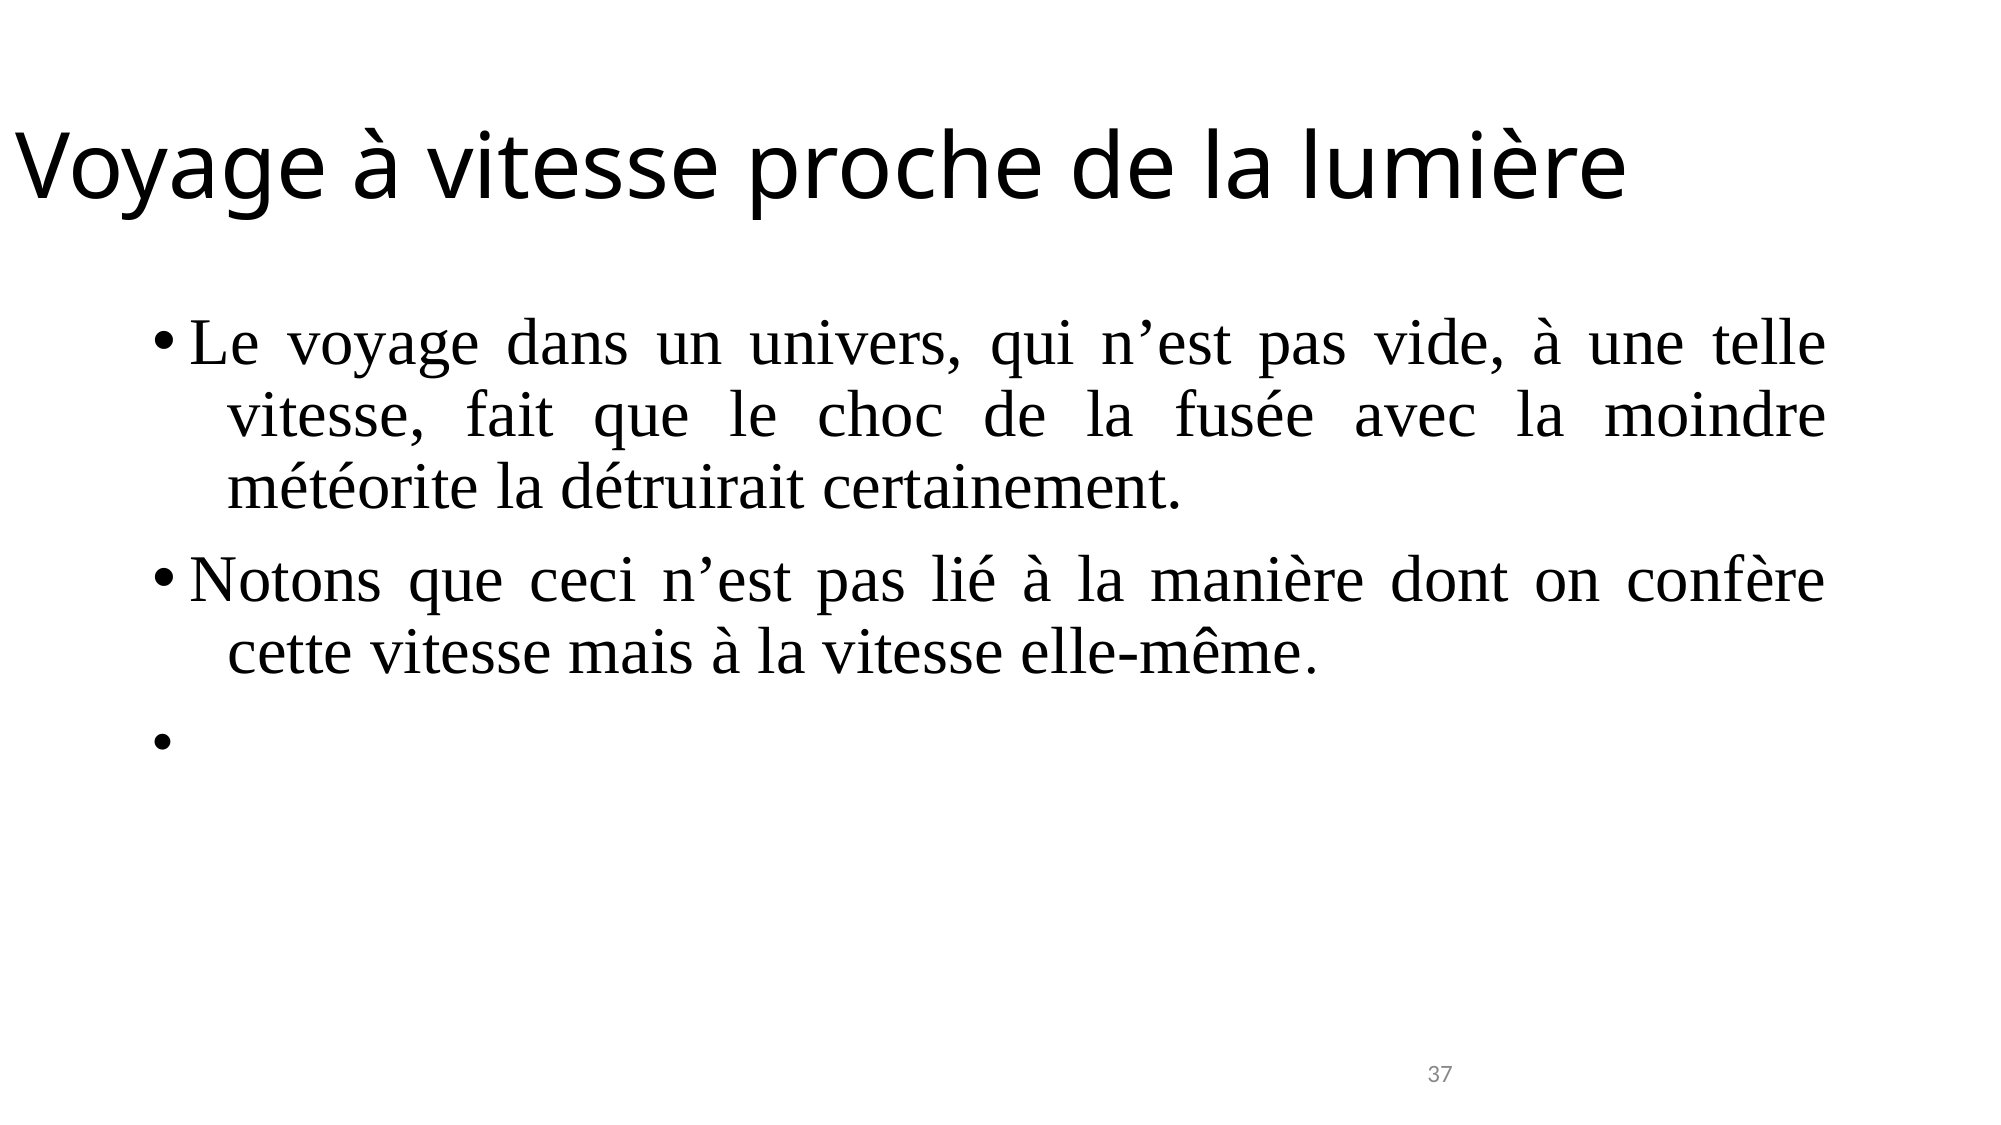

# Voyage à vitesse proche de la lumière
Le voyage dans un univers, qui n’est pas vide, à une telle vitesse, fait que le choc de la fusée avec la moindre météorite la détruirait certainement.
Notons que ceci n’est pas lié à la manière dont on confère cette vitesse mais à la vitesse elle-même.